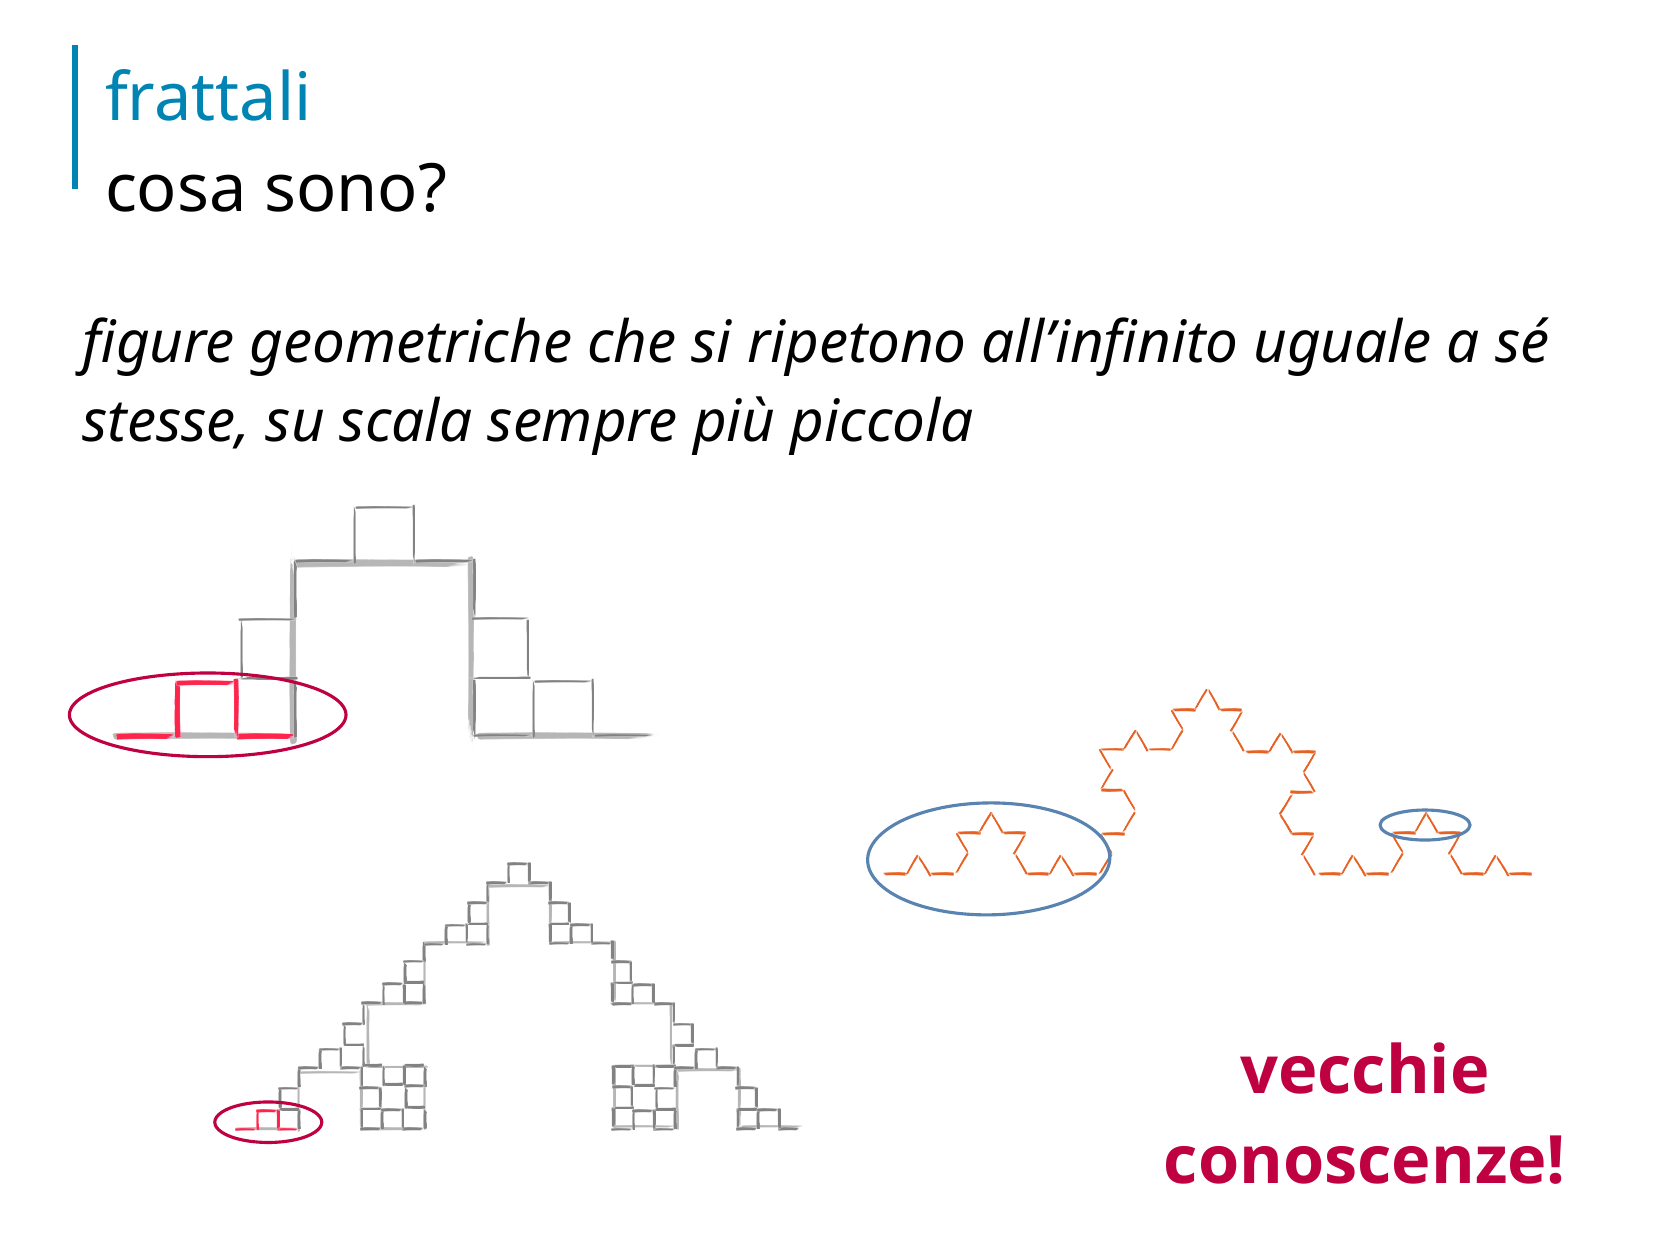

# frattali cosa sono?
figure geometriche che si ripetono all’infinito uguale a sé stesse, su scala sempre più piccola
vecchie conoscenze!